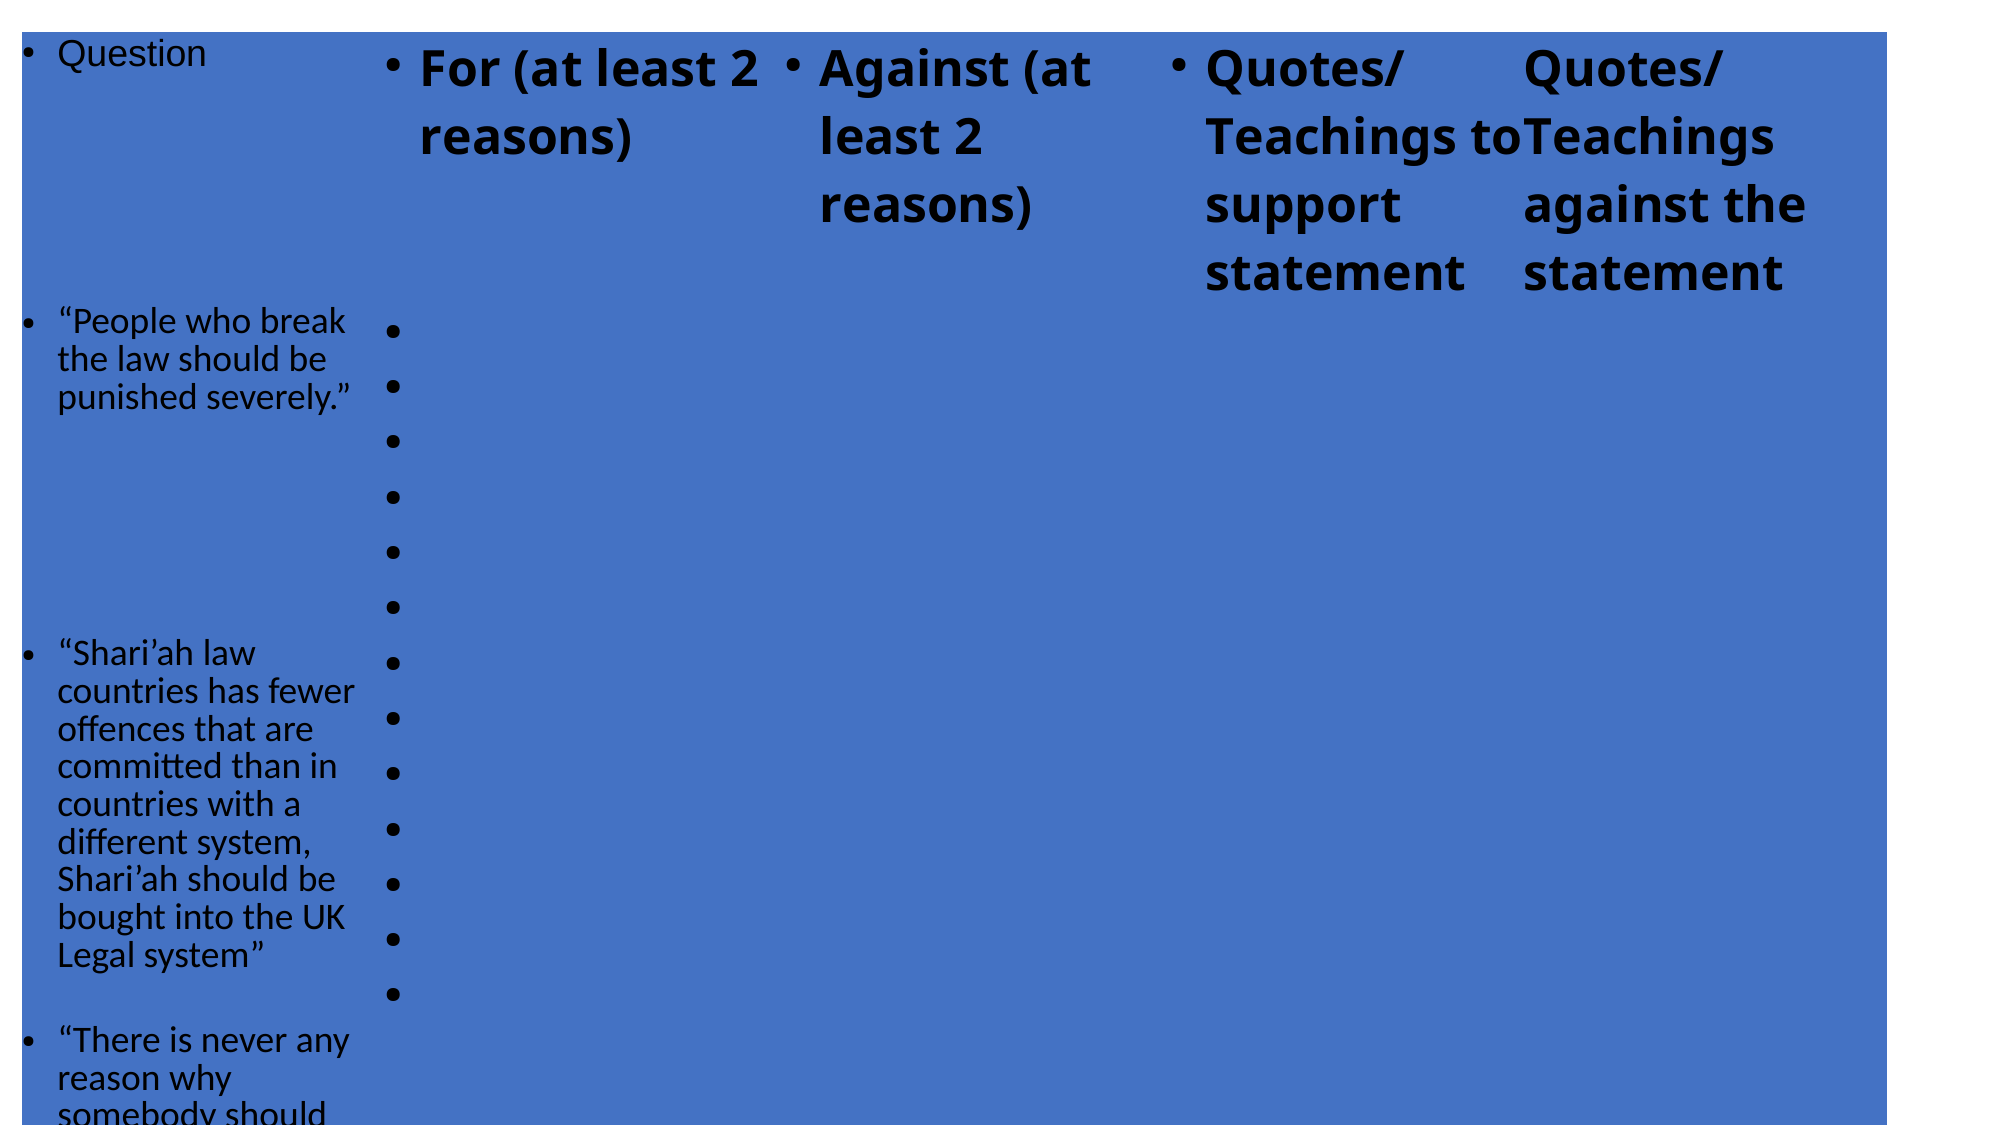

| Question | For (at least 2 reasons) | Against (at least 2 reasons) | Quotes/Teachings to support statement | Quotes/Teachings against the statement |
| --- | --- | --- | --- | --- |
| “People who break the law should be punished severely.” | | | | |
| “Shari’ah law countries has fewer offences that are committed than in countries with a different system, Shari’ah should be bought into the UK Legal system” | | | | |
| “There is never any reason why somebody should commit a crime.” | | | | |